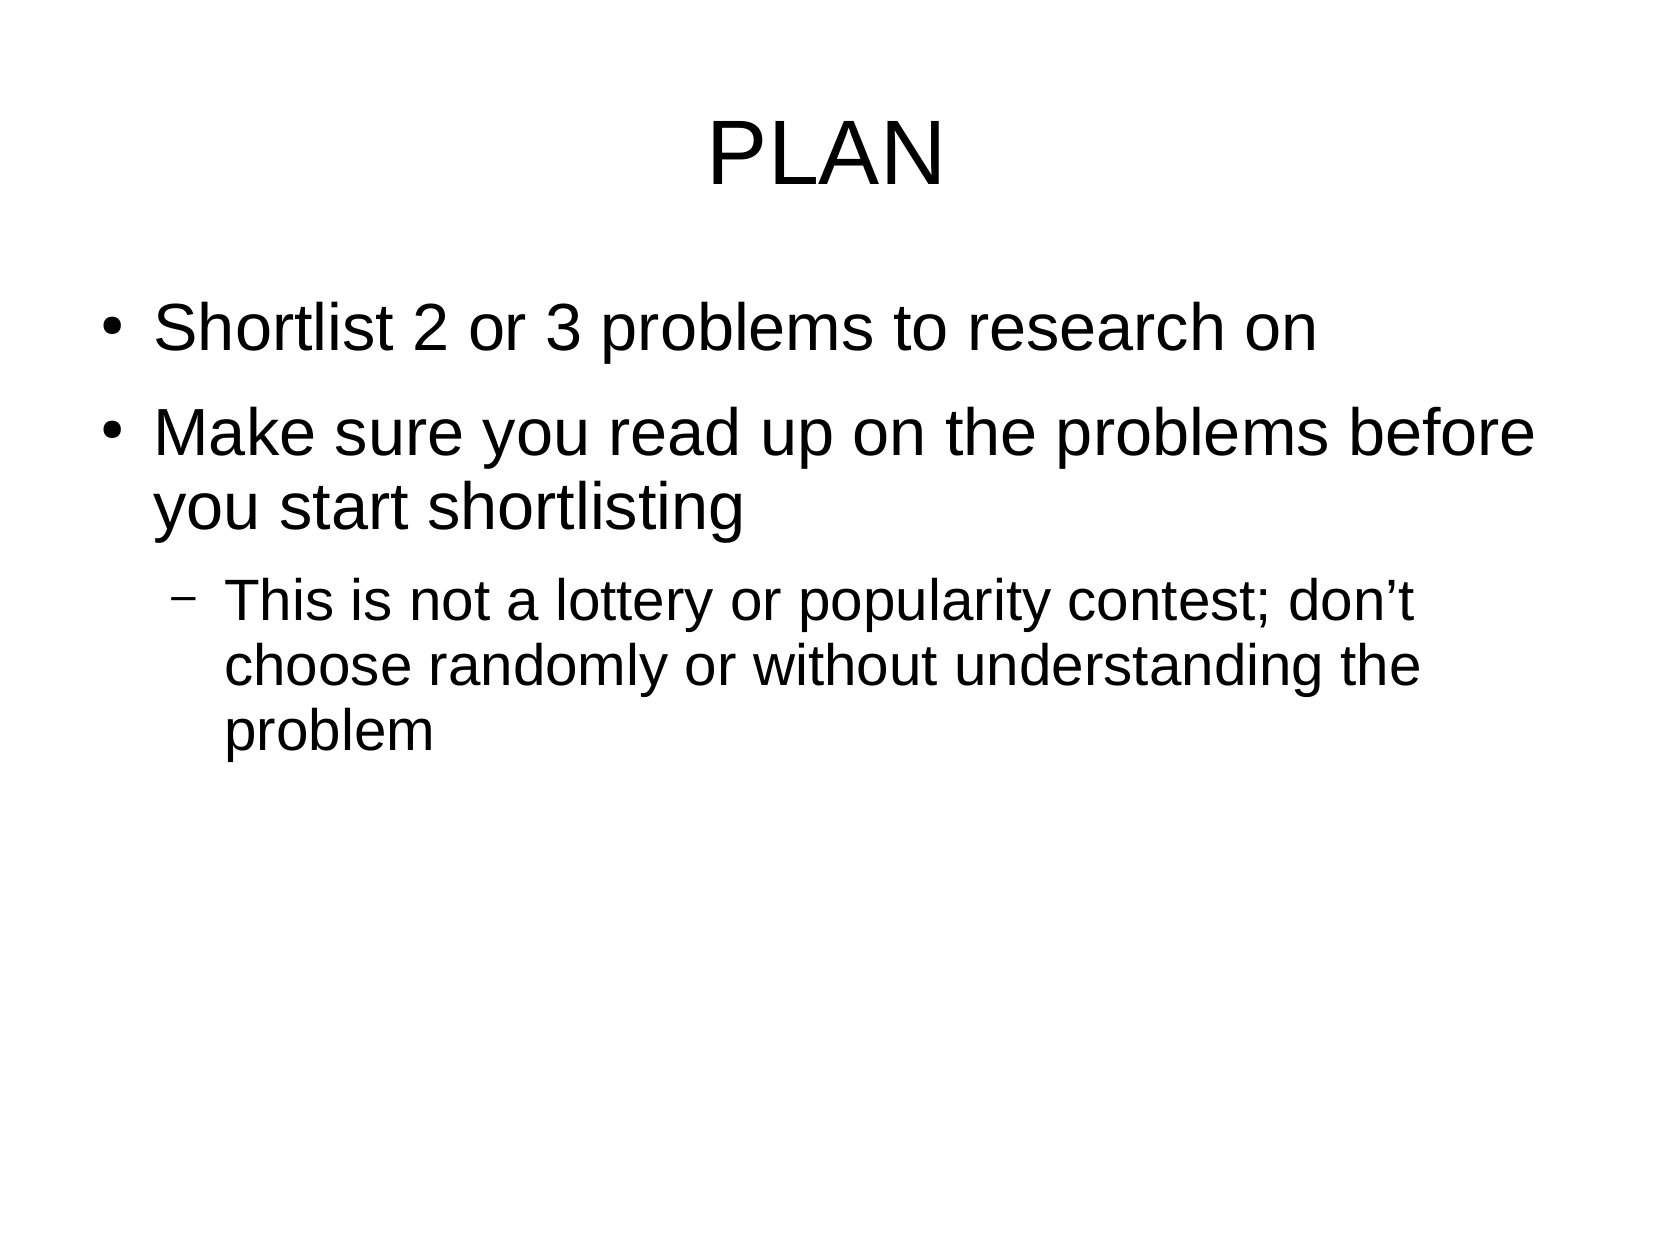

# PLAN
Shortlist 2 or 3 problems to research on
Make sure you read up on the problems before you start shortlisting
This is not a lottery or popularity contest; don’t choose randomly or without understanding the problem